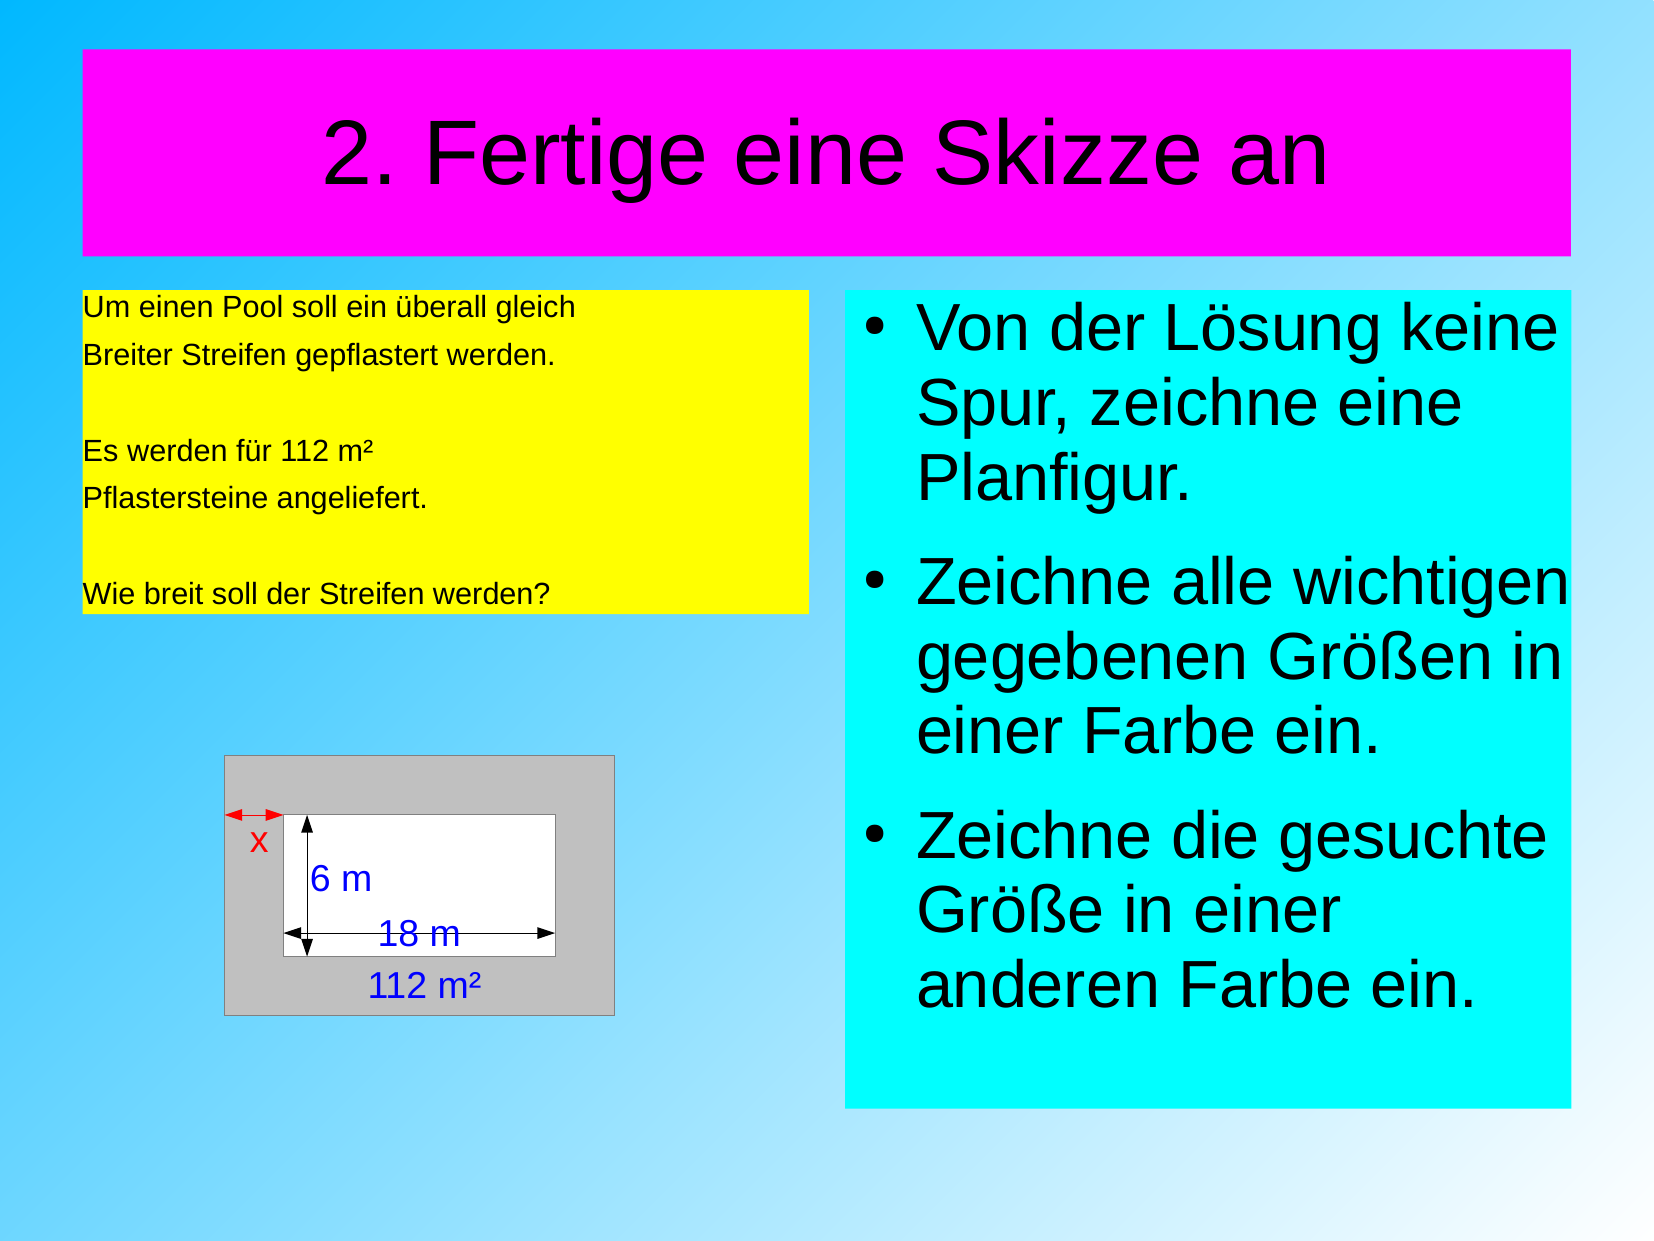

# 2. Fertige eine Skizze an
Um einen Pool soll ein überall gleich
Breiter Streifen gepflastert werden.
Es werden für 112 m²
Pflastersteine angeliefert.
Wie breit soll der Streifen werden?
Von der Lösung keine Spur, zeichne eine Planfigur.
Zeichne alle wichtigen gegebenen Größen in einer Farbe ein.
Zeichne die gesuchte Größe in einer anderen Farbe ein.
x
6 m
18 m
112 m²